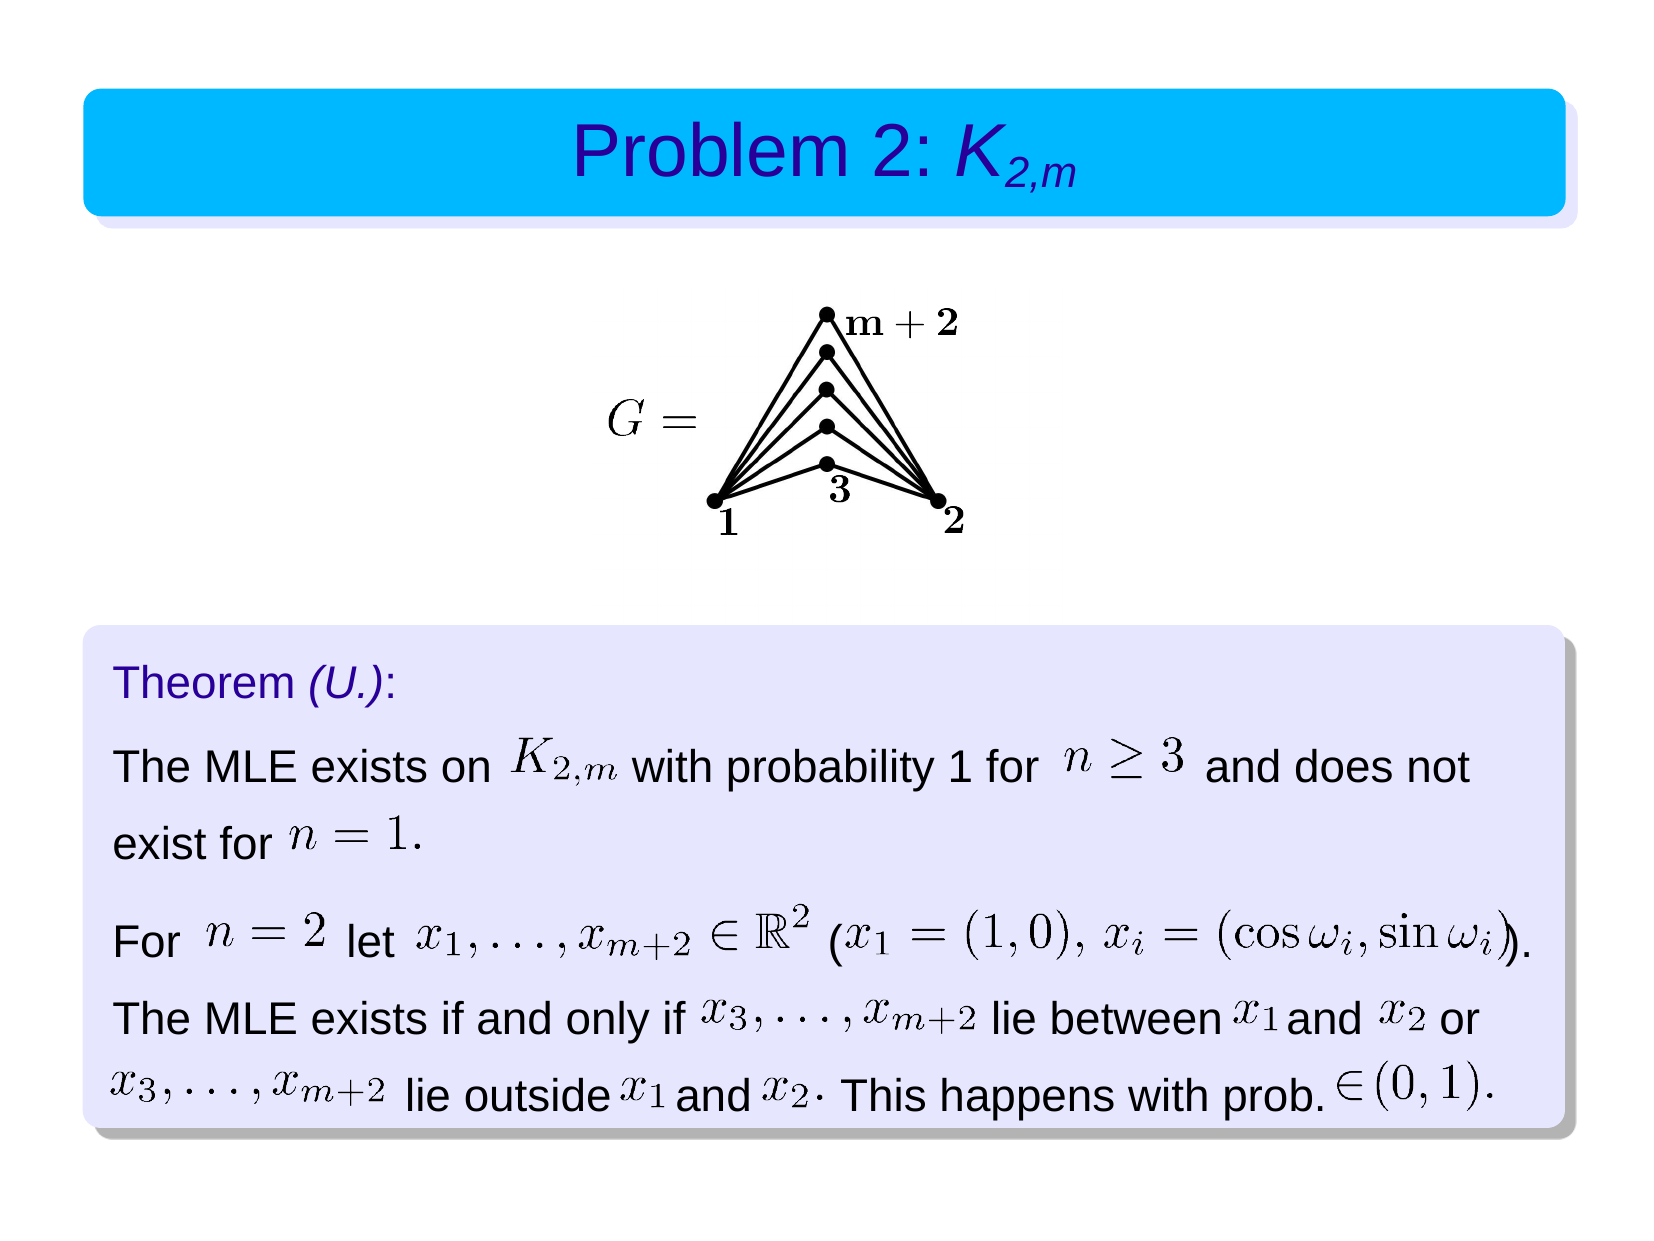

Problem 2: K2,m
# Theorem (U.): The MLE exists on with probability 1 for and does not exist for For let ( ). The MLE exists if and only if lie between and or lie outside and This happens with prob.